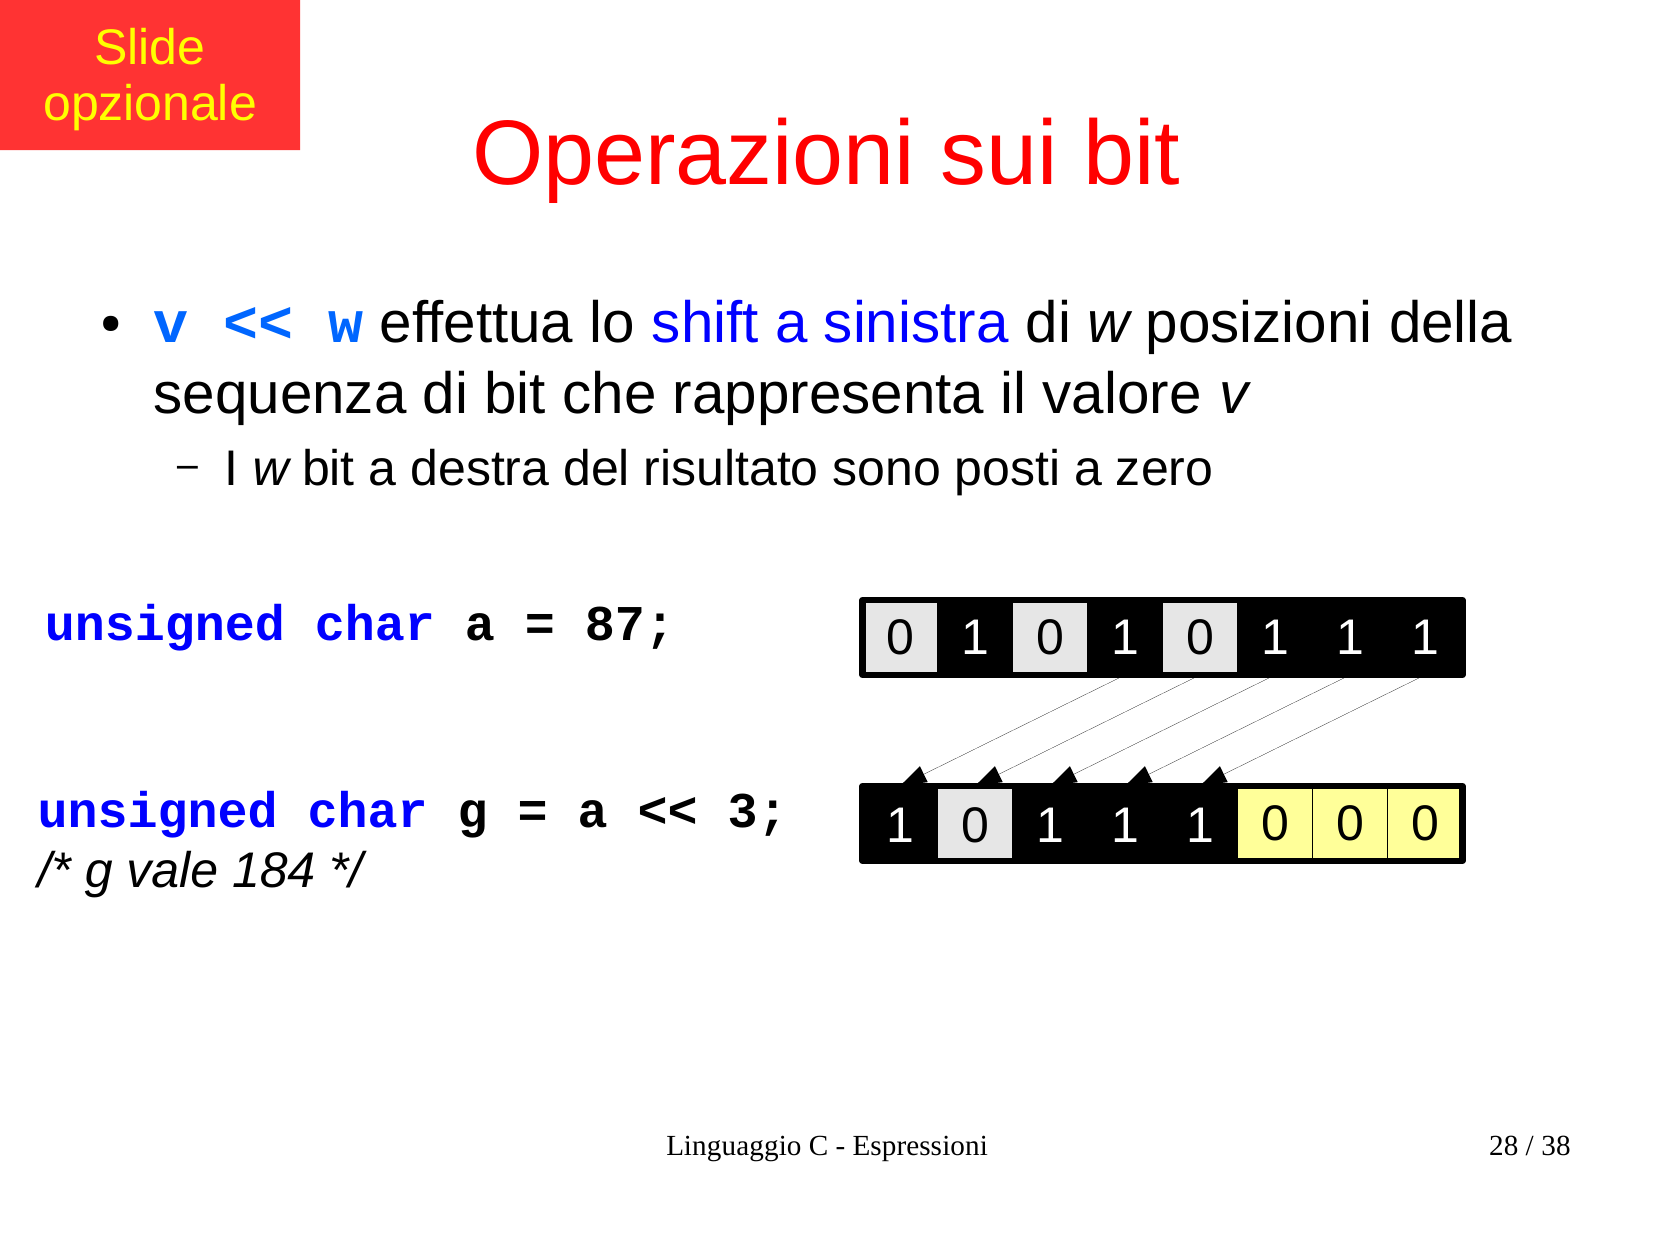

Slide
opzionale
# Operazioni sui bit
v << w effettua lo shift a sinistra di w posizioni della sequenza di bit che rappresenta il valore v
I w bit a destra del risultato sono posti a zero
unsigned char a = 87;
0
1
0
1
0
1
1
1
unsigned char g = a << 3;
/* g vale 184 */
0
0
0
1
0
1
1
1
Linguaggio C - Espressioni
28